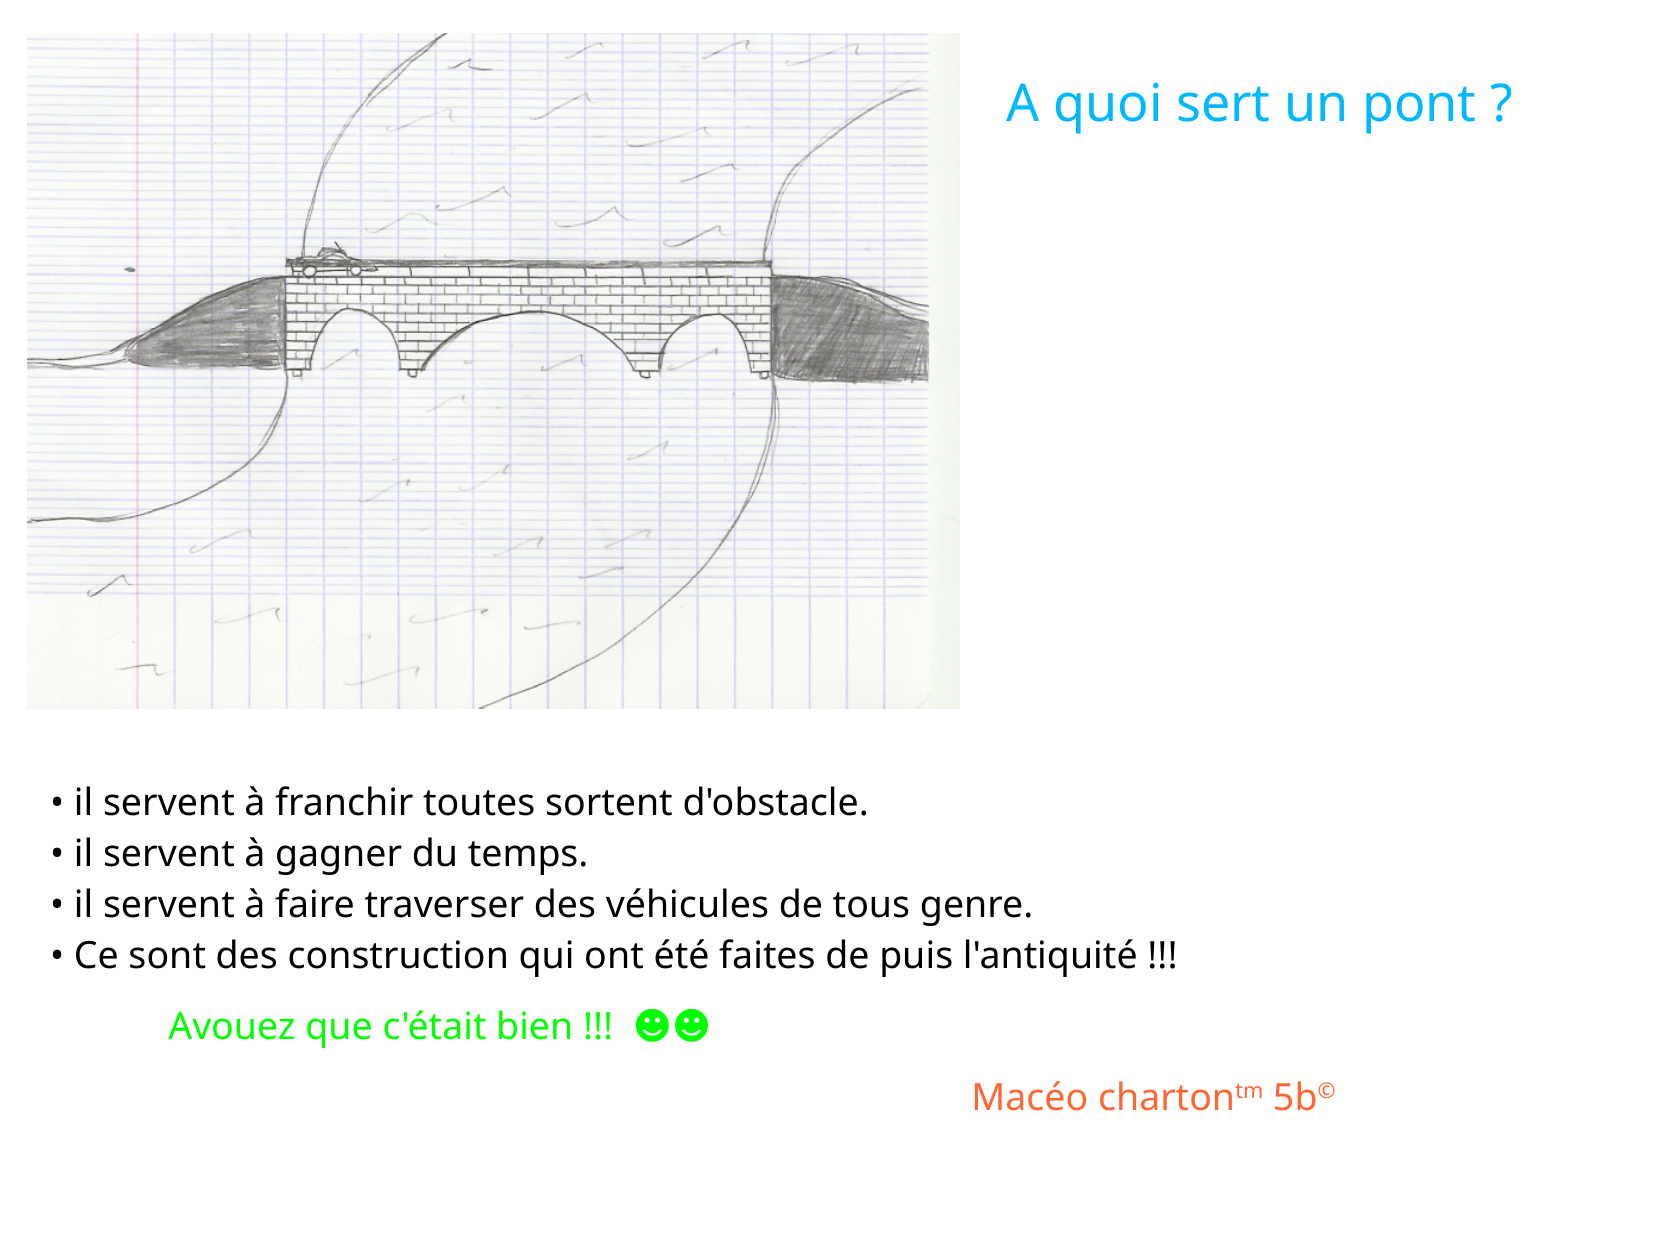

A quoi sert un pont ?
• il servent à franchir toutes sortent d'obstacle.
• il servent à gagner du temps.
• il servent à faire traverser des véhicules de tous genre.
• Ce sont des construction qui ont été faites de puis l'antiquité !!!
Avouez que c'était bien !!! ☻☻
Macéo chartontm 5b©